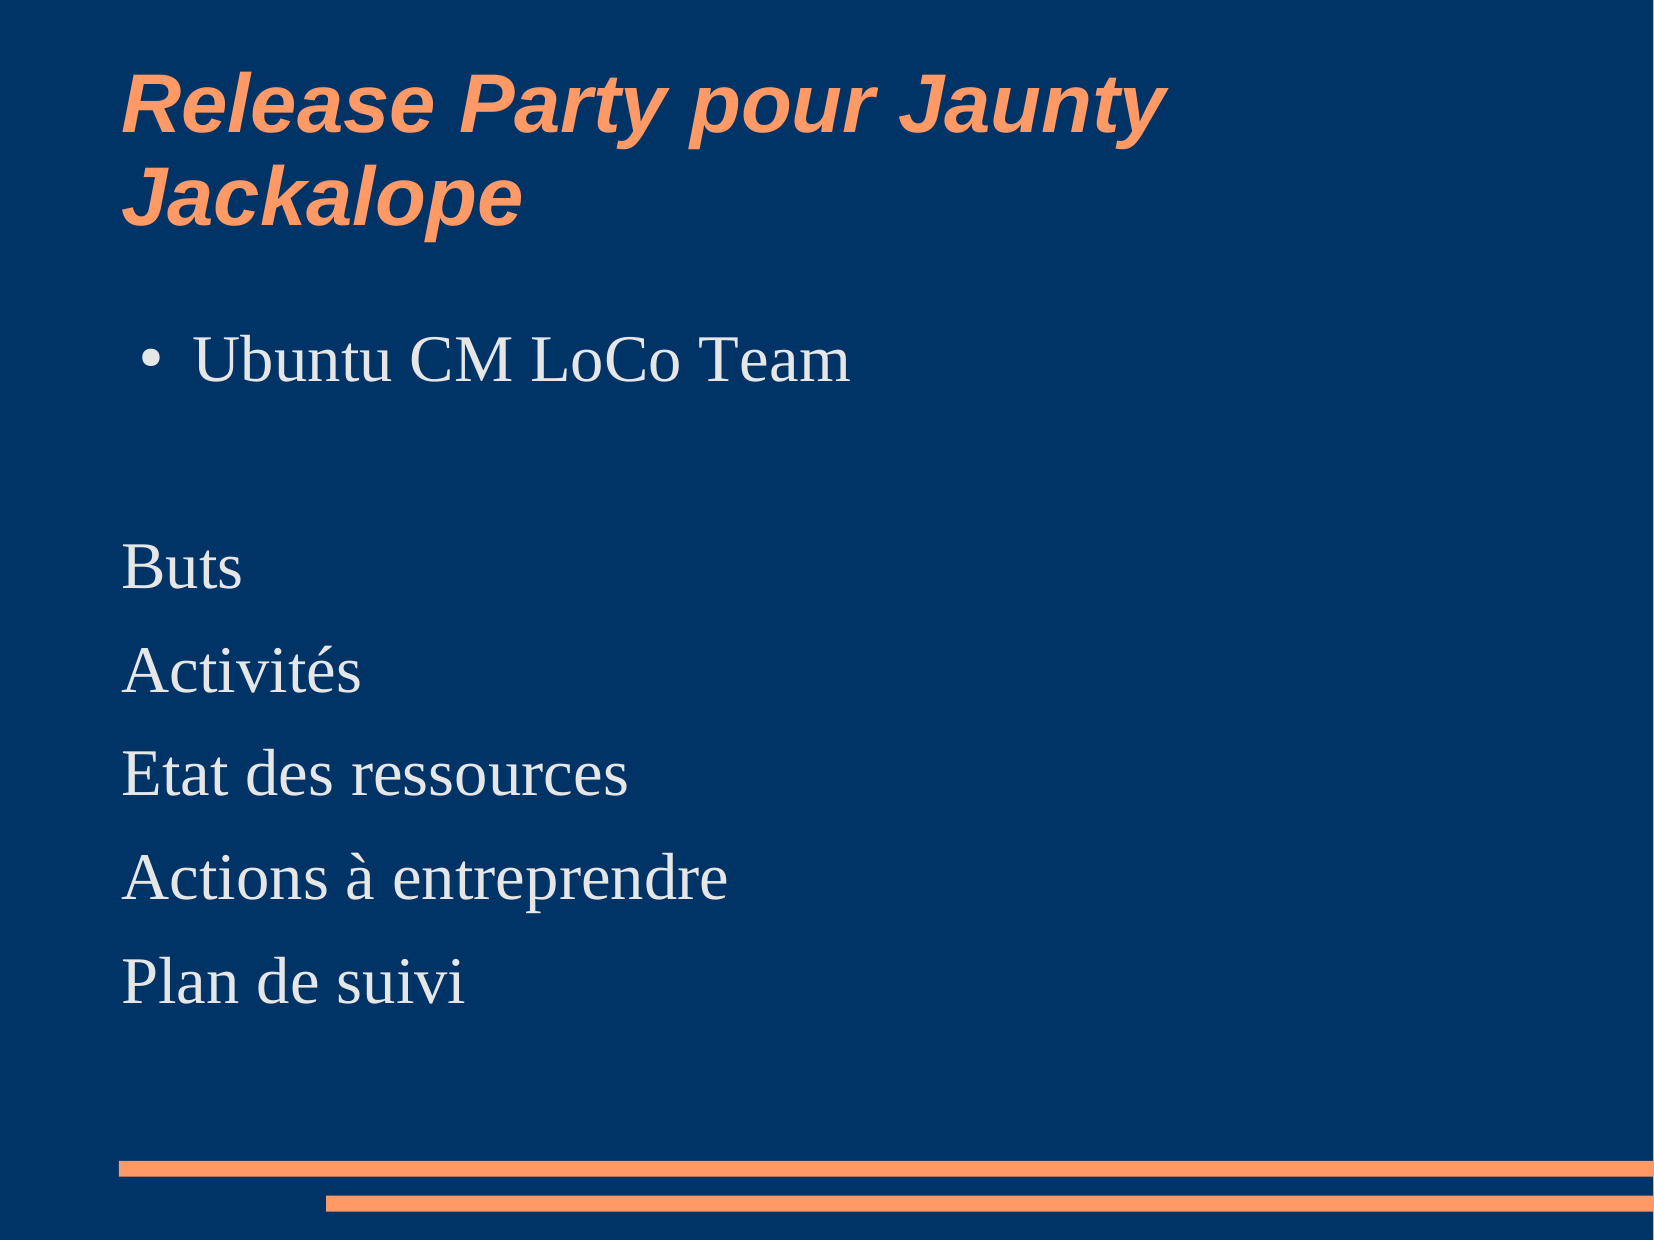

# Release Party pour Jaunty Jackalope
Ubuntu CM LoCo Team
Buts
Activités
Etat des ressources
Actions à entreprendre
Plan de suivi